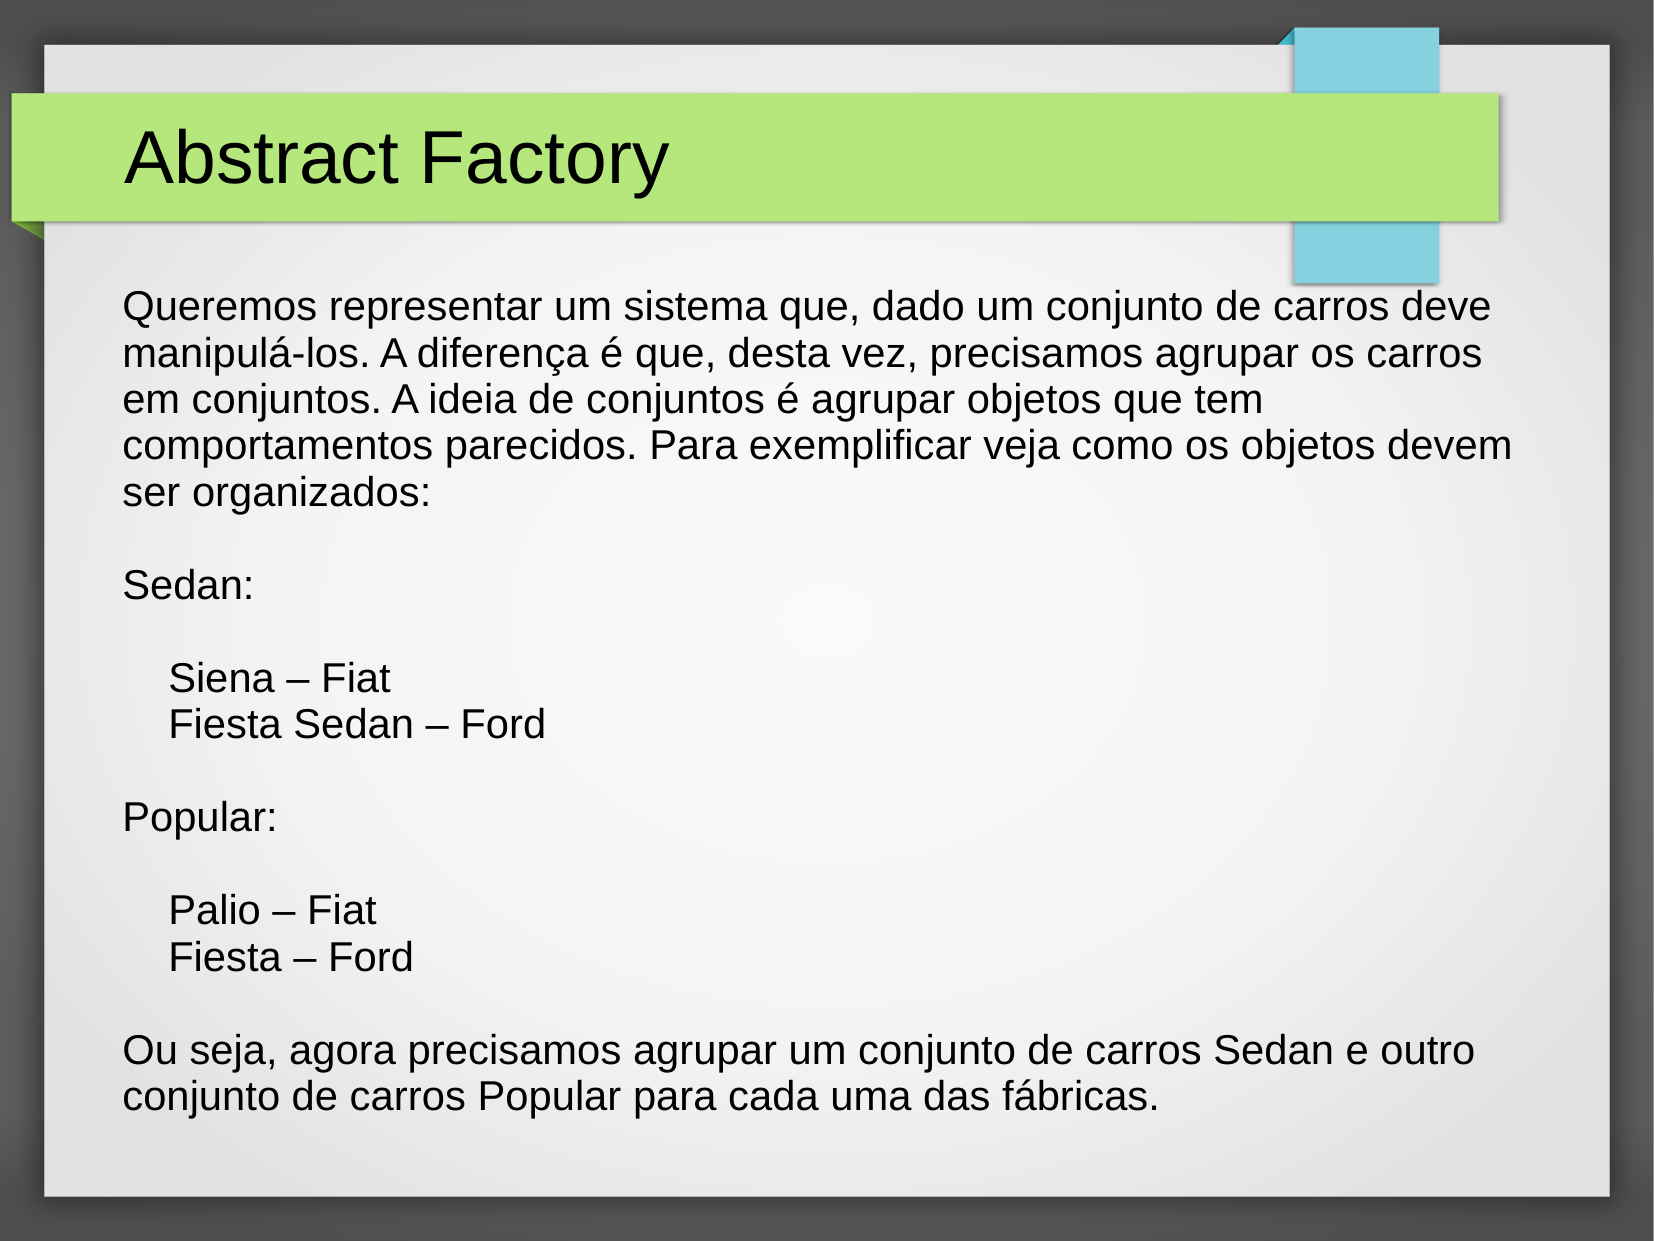

# Abstract Factory
Queremos representar um sistema que, dado um conjunto de carros deve manipulá-los. A diferença é que, desta vez, precisamos agrupar os carros em conjuntos. A ideia de conjuntos é agrupar objetos que tem comportamentos parecidos. Para exemplificar veja como os objetos devem ser organizados:
Sedan:
 Siena – Fiat
 Fiesta Sedan – Ford
Popular:
 Palio – Fiat
 Fiesta – Ford
Ou seja, agora precisamos agrupar um conjunto de carros Sedan e outro conjunto de carros Popular para cada uma das fábricas.